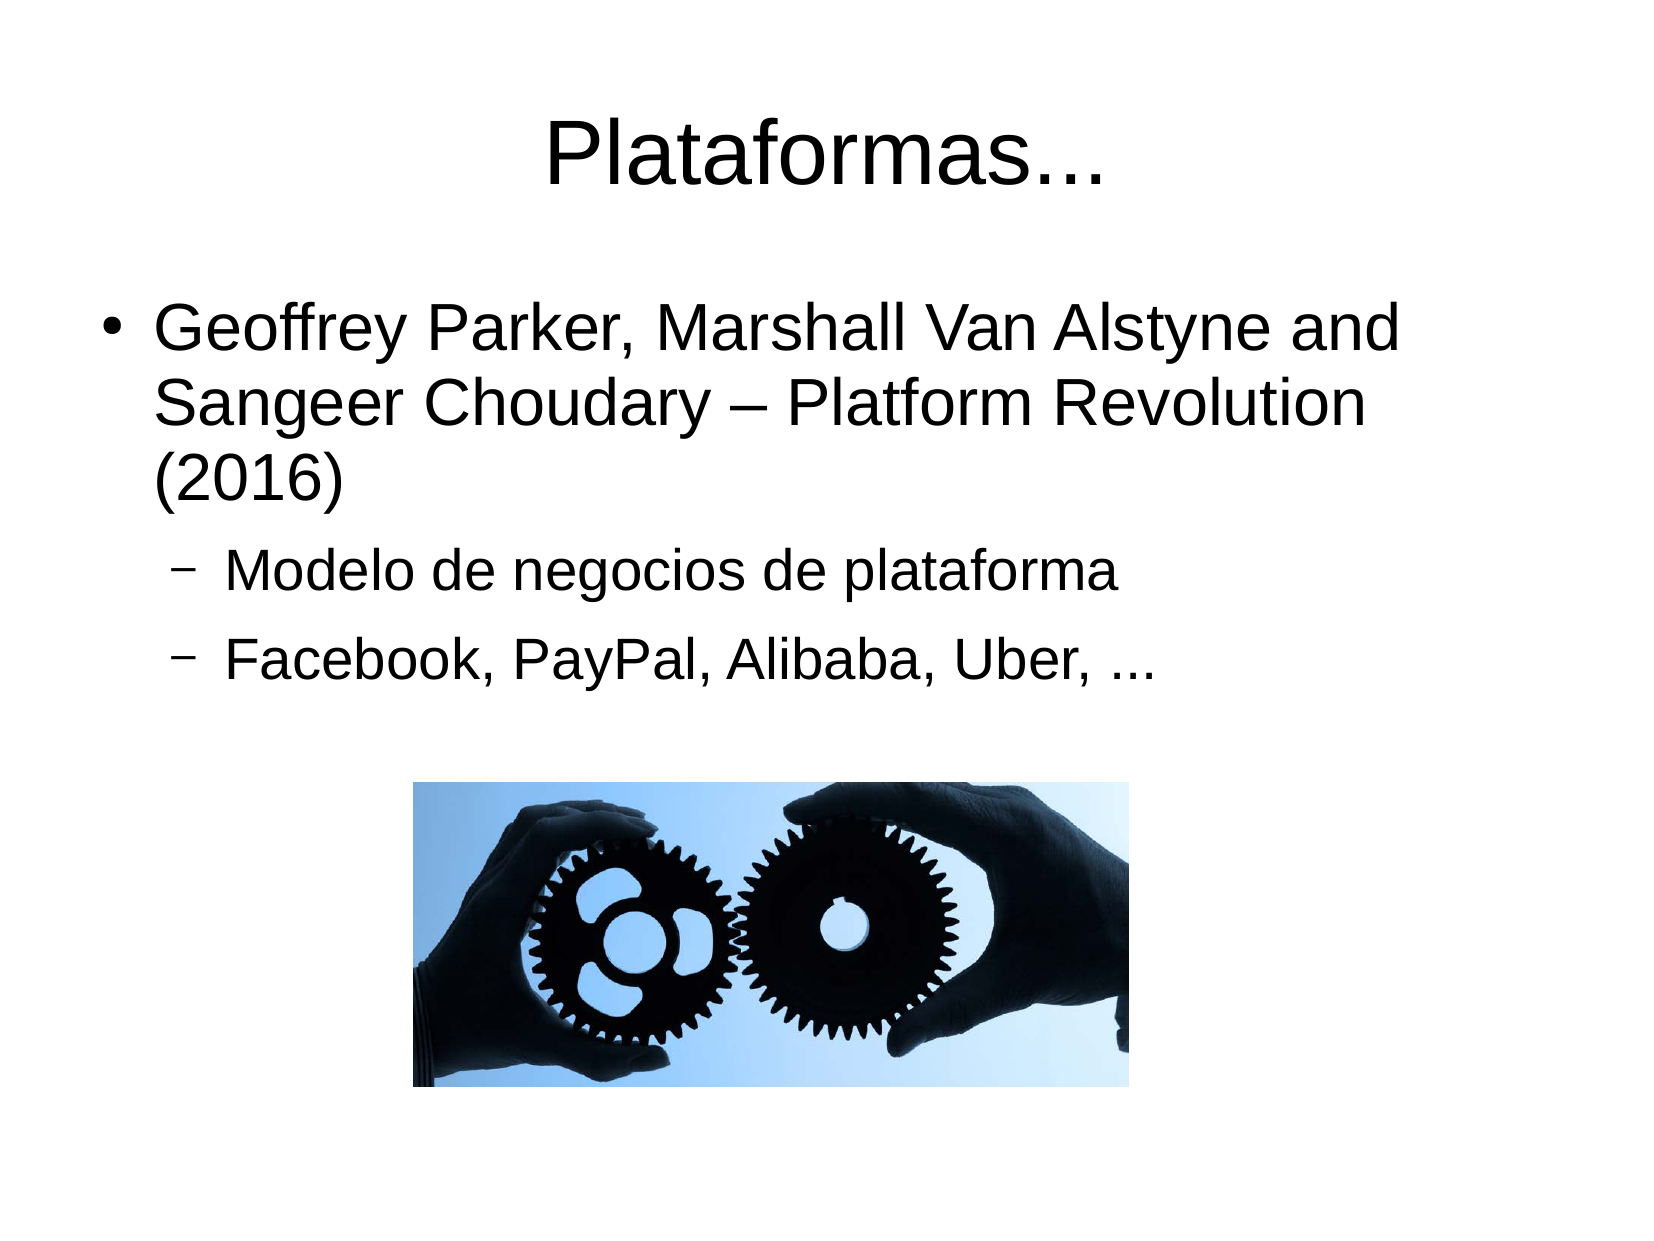

# Plataformas...
Geoffrey Parker, Marshall Van Alstyne and Sangeer Choudary – Platform Revolution (2016)
Modelo de negocios de plataforma
Facebook, PayPal, Alibaba, Uber, ...